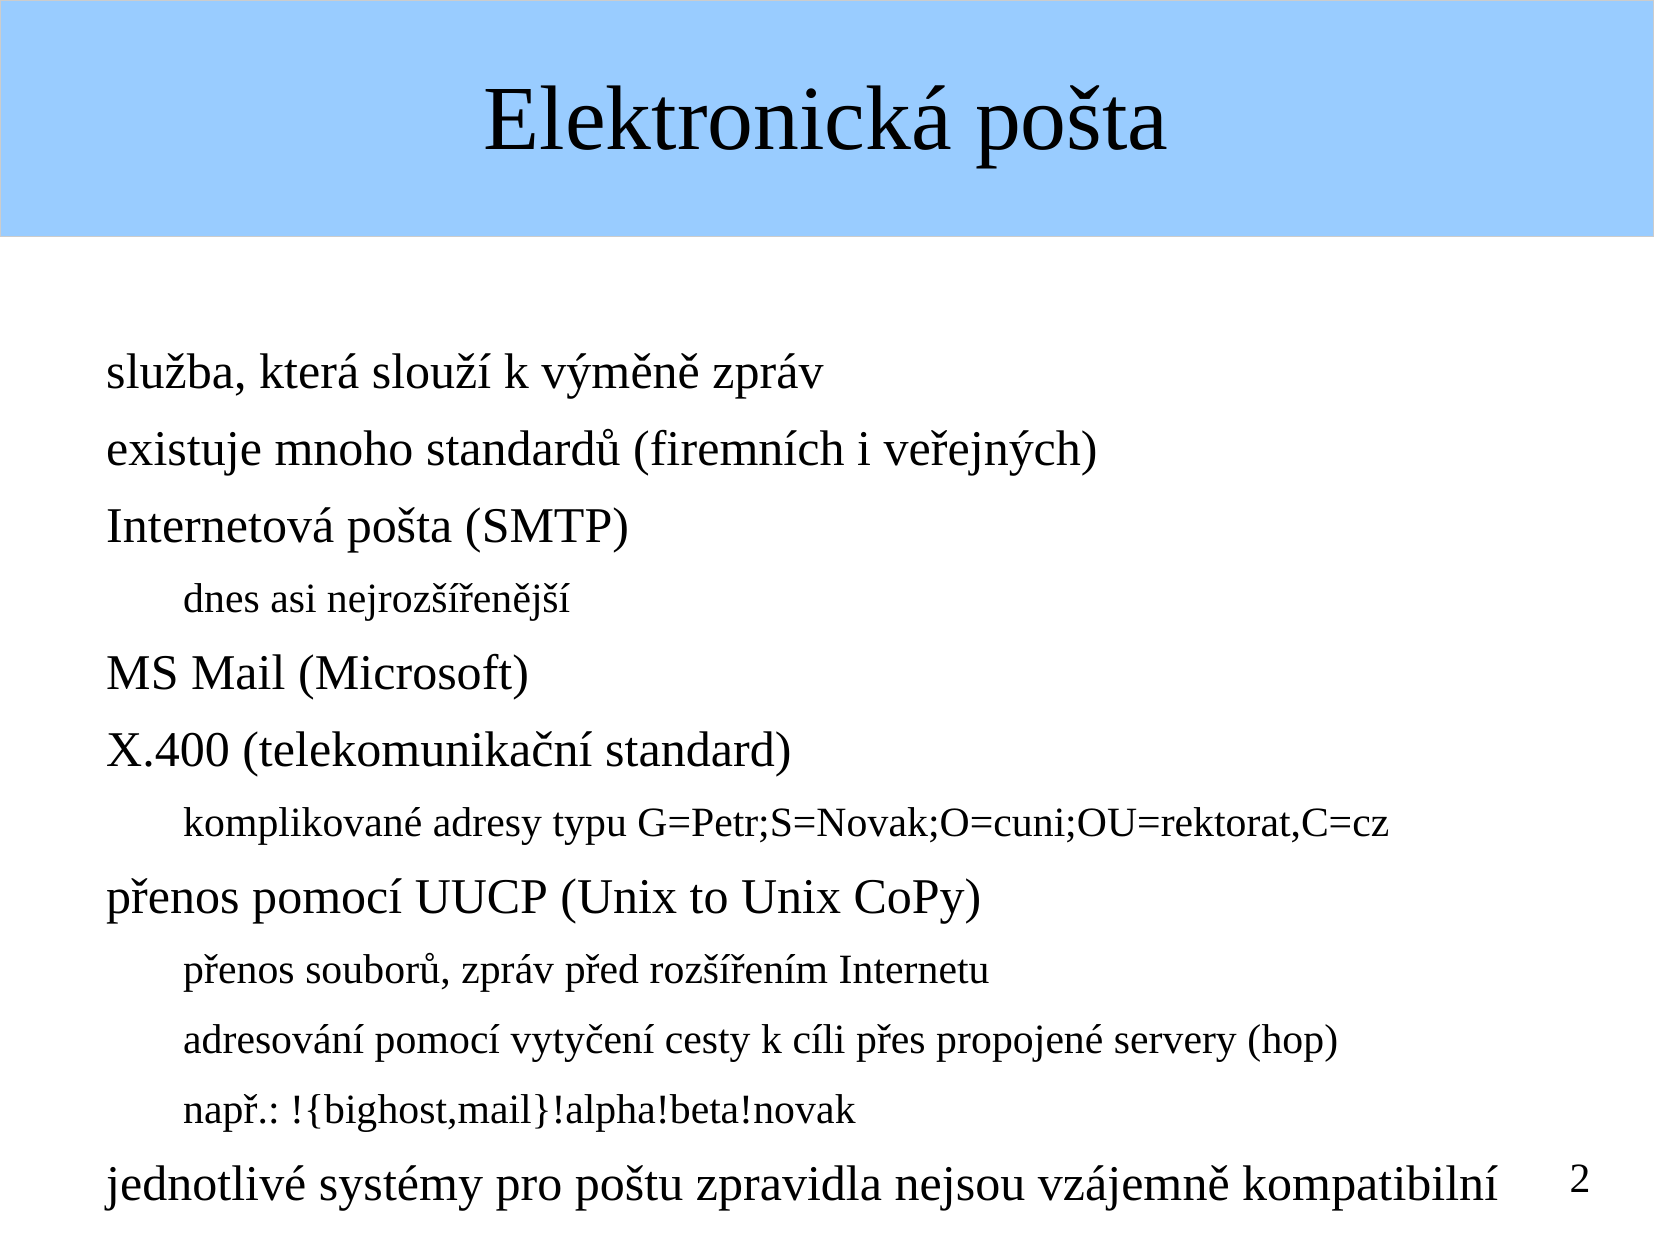

# Elektronická pošta
služba, která slouží k výměně zpráv
existuje mnoho standardů (firemních i veřejných)
Internetová pošta (SMTP)
dnes asi nejrozšířenější
MS Mail (Microsoft)
X.400 (telekomunikační standard)
komplikované adresy typu G=Petr;S=Novak;O=cuni;OU=rektorat,C=cz
přenos pomocí UUCP (Unix to Unix CoPy)
přenos souborů, zpráv před rozšířením Internetu
adresování pomocí vytyčení cesty k cíli přes propojené servery (hop)
např.: !{bighost,mail}!alpha!beta!novak
jednotlivé systémy pro poštu zpravidla nejsou vzájemně kompatibilní